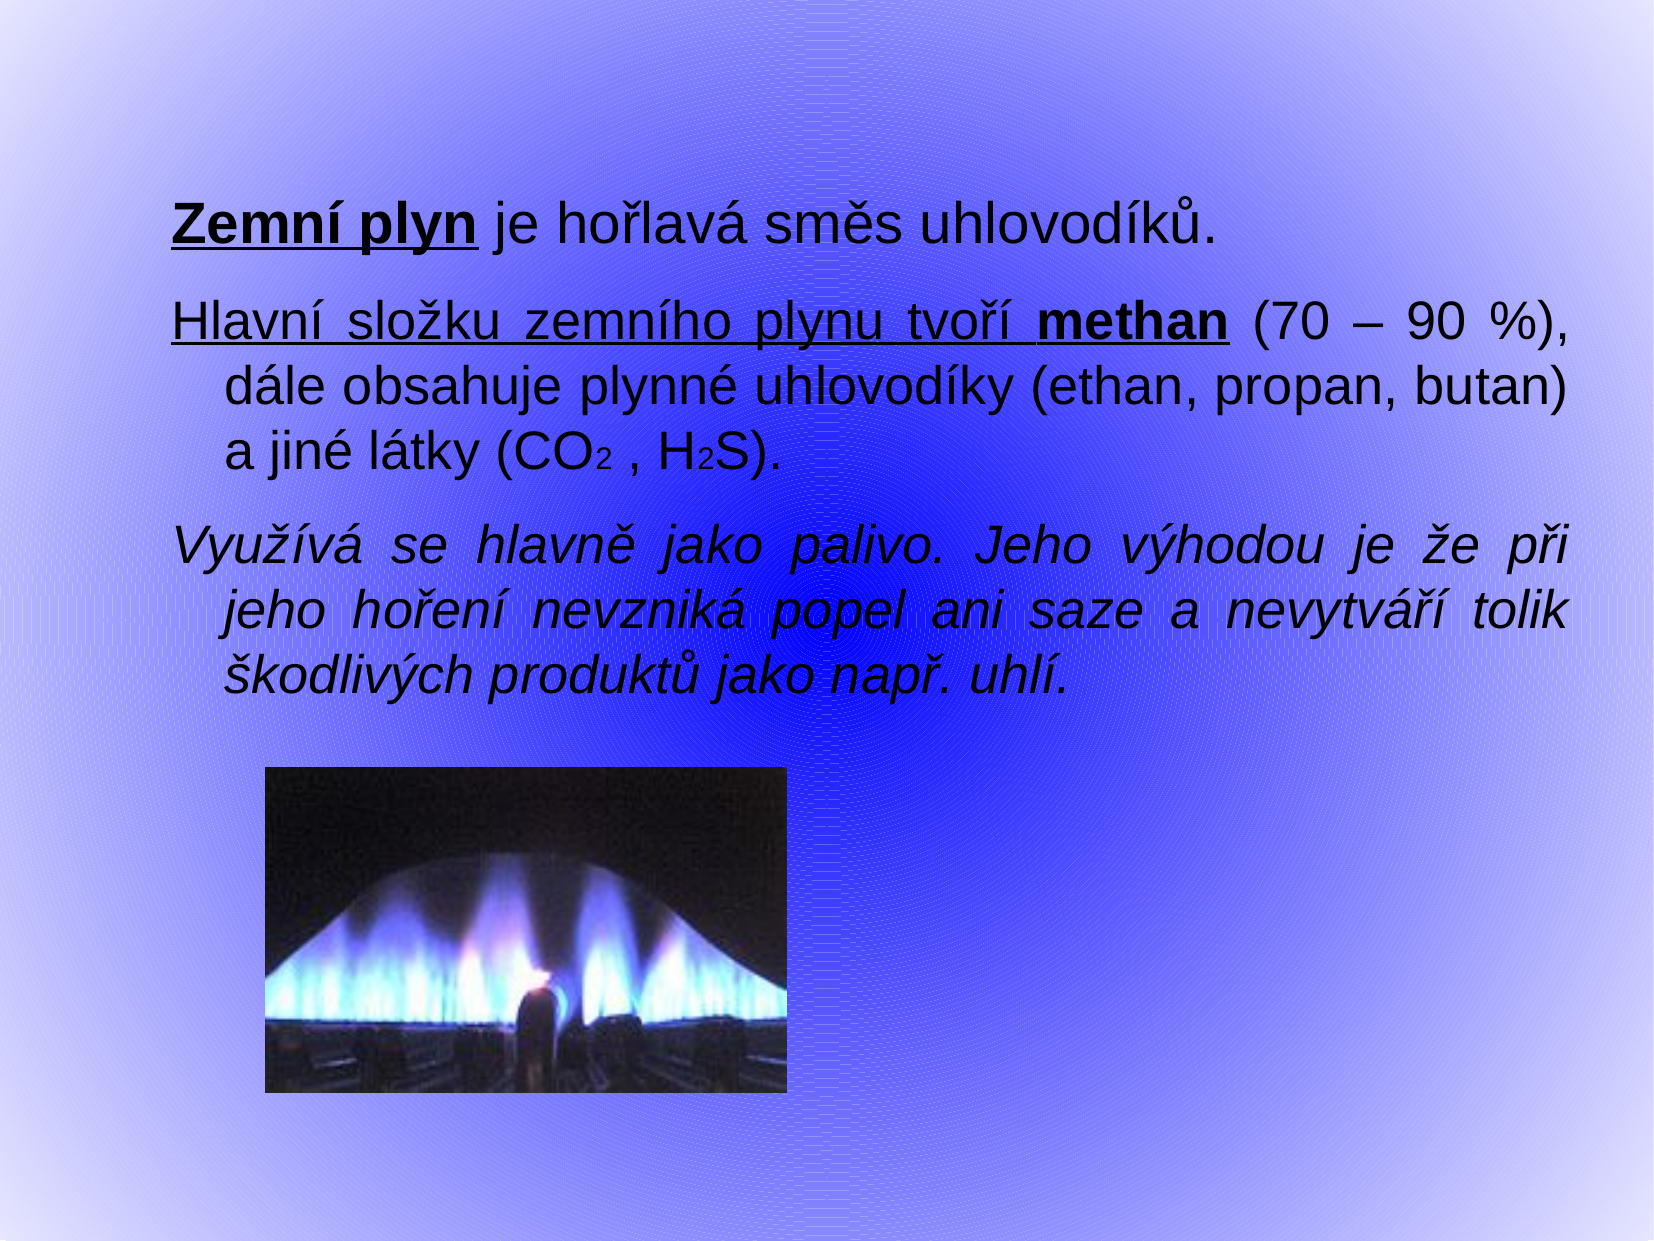

# Zemní plyn je hořlavá směs uhlovodíků.
Hlavní složku zemního plynu tvoří methan (70 – 90 %), dále obsahuje plynné uhlovodíky (ethan, propan, butan) a jiné látky (CO2 , H2S).
Využívá se hlavně jako palivo. Jeho výhodou je že při jeho hoření nevzniká popel ani saze a nevytváří tolik škodlivých produktů jako např. uhlí.